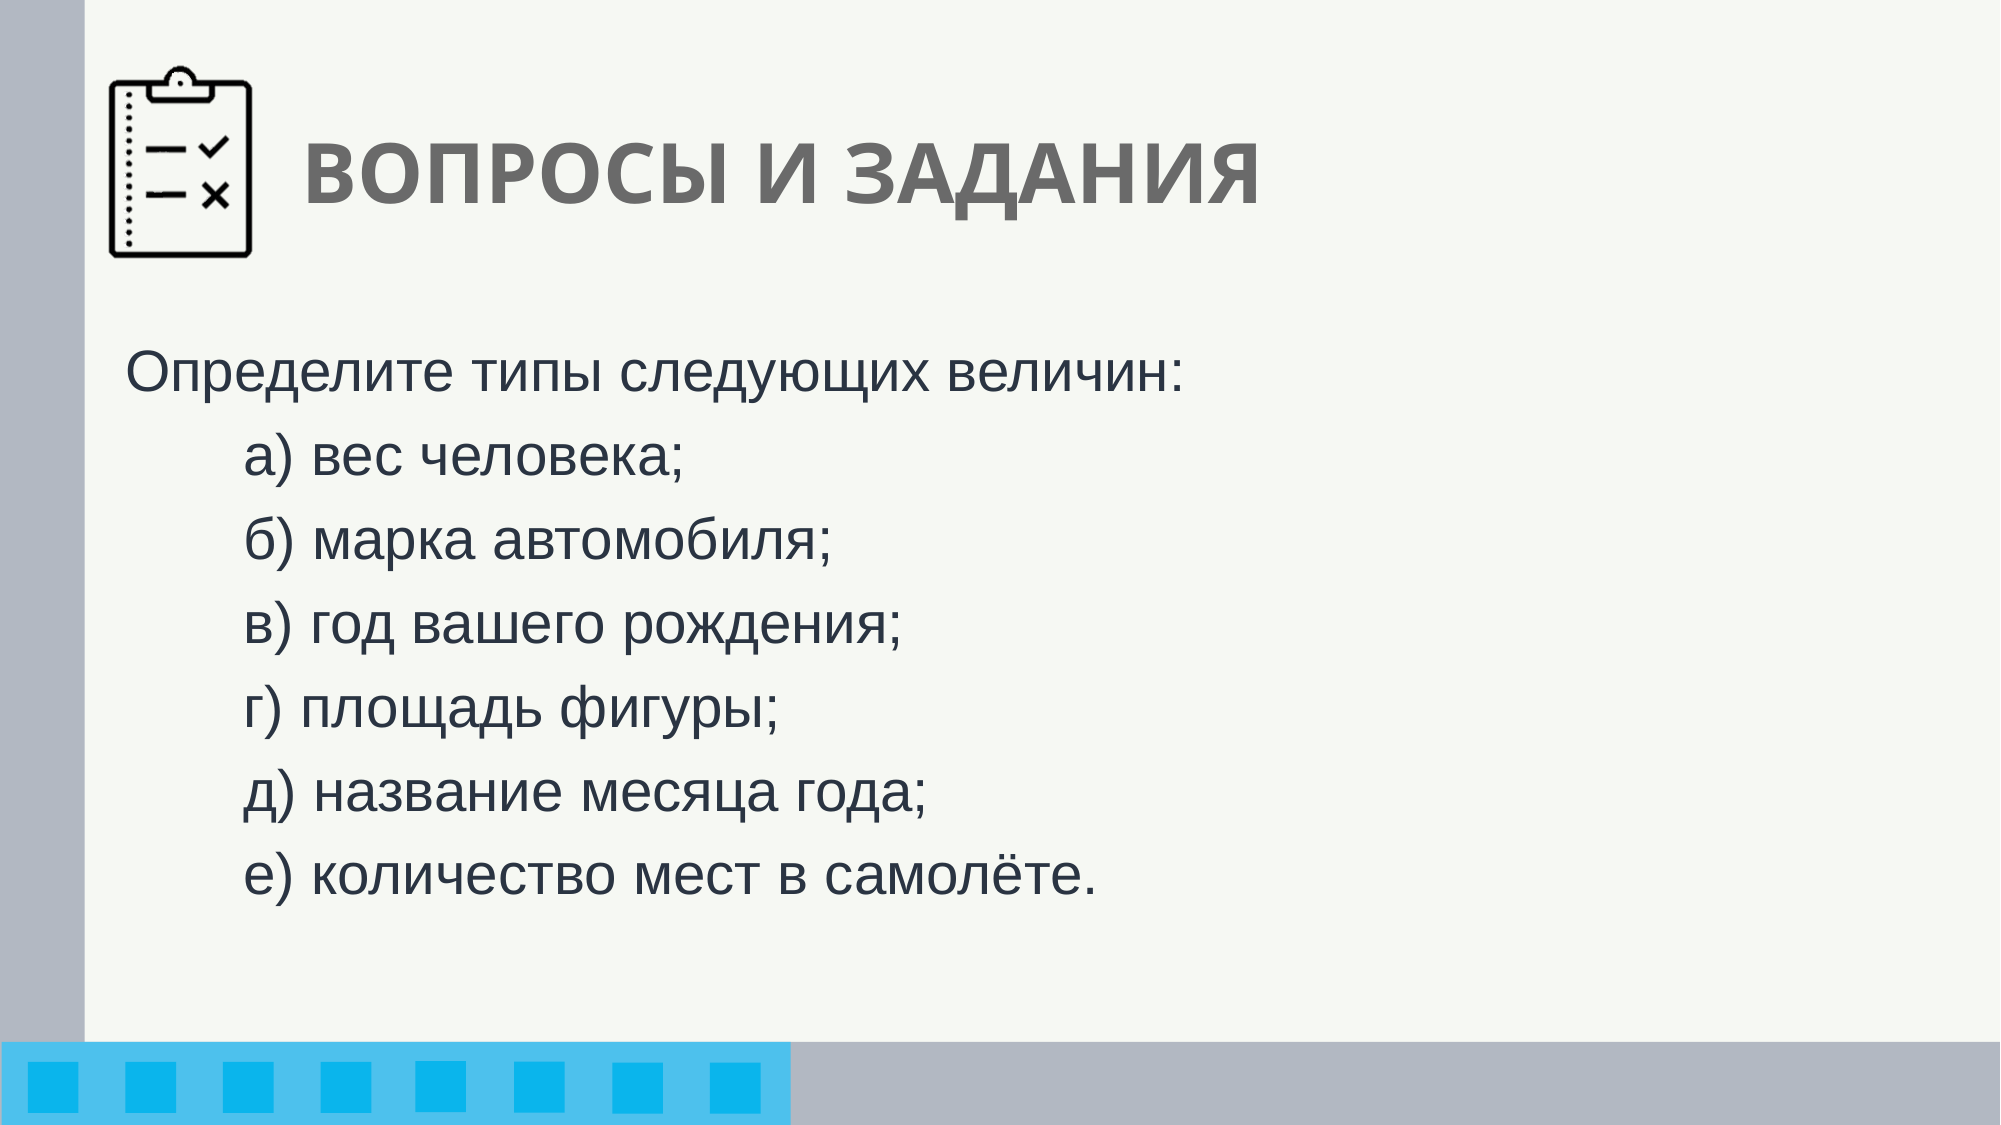

# ВОПРОСЫ И ЗАДАНИЯ
Определите типы следующих величин:
а) вес человека;
б) марка автомобиля;
в) год вашего рождения;
г) площадь фигуры;
д) название месяца года;
е) количество мест в самолёте.